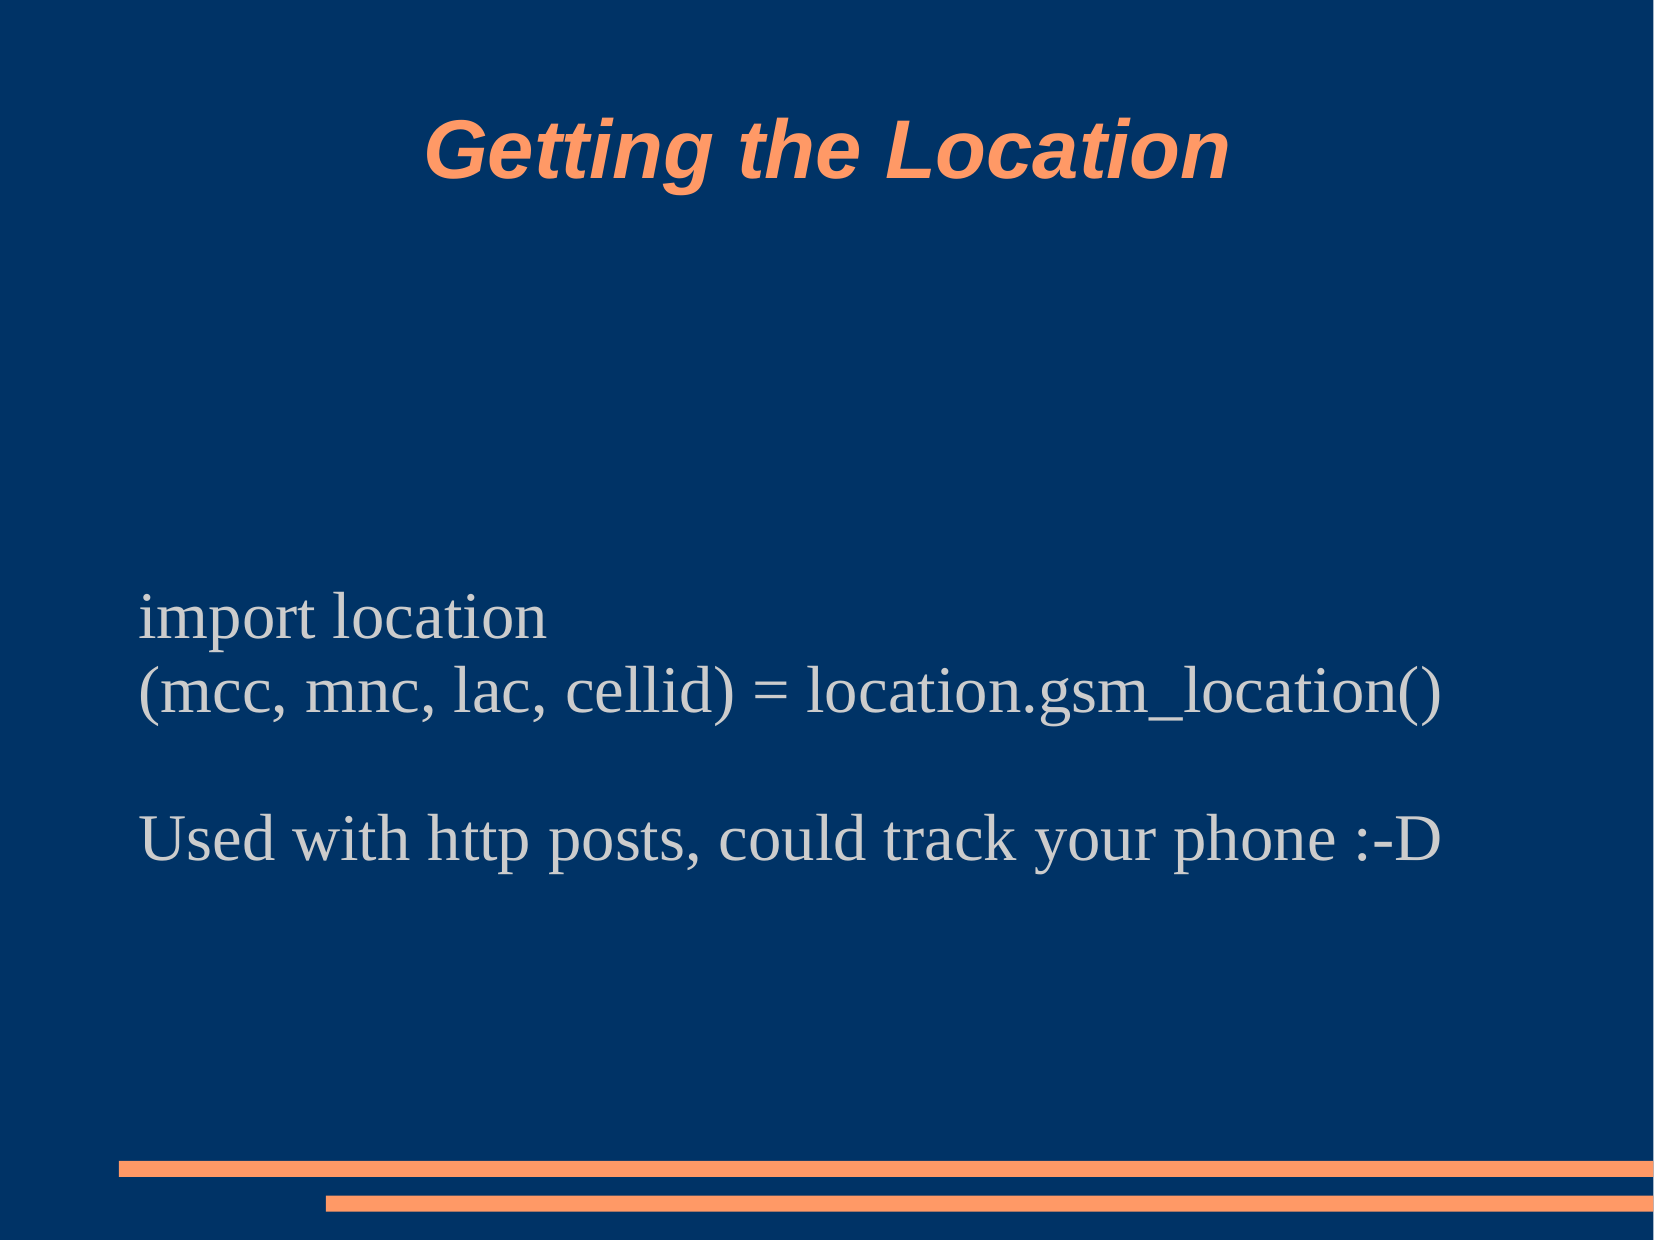

# Getting the Location
 import location
 (mcc, mnc, lac, cellid) = location.gsm_location()
 Used with http posts, could track your phone :-D